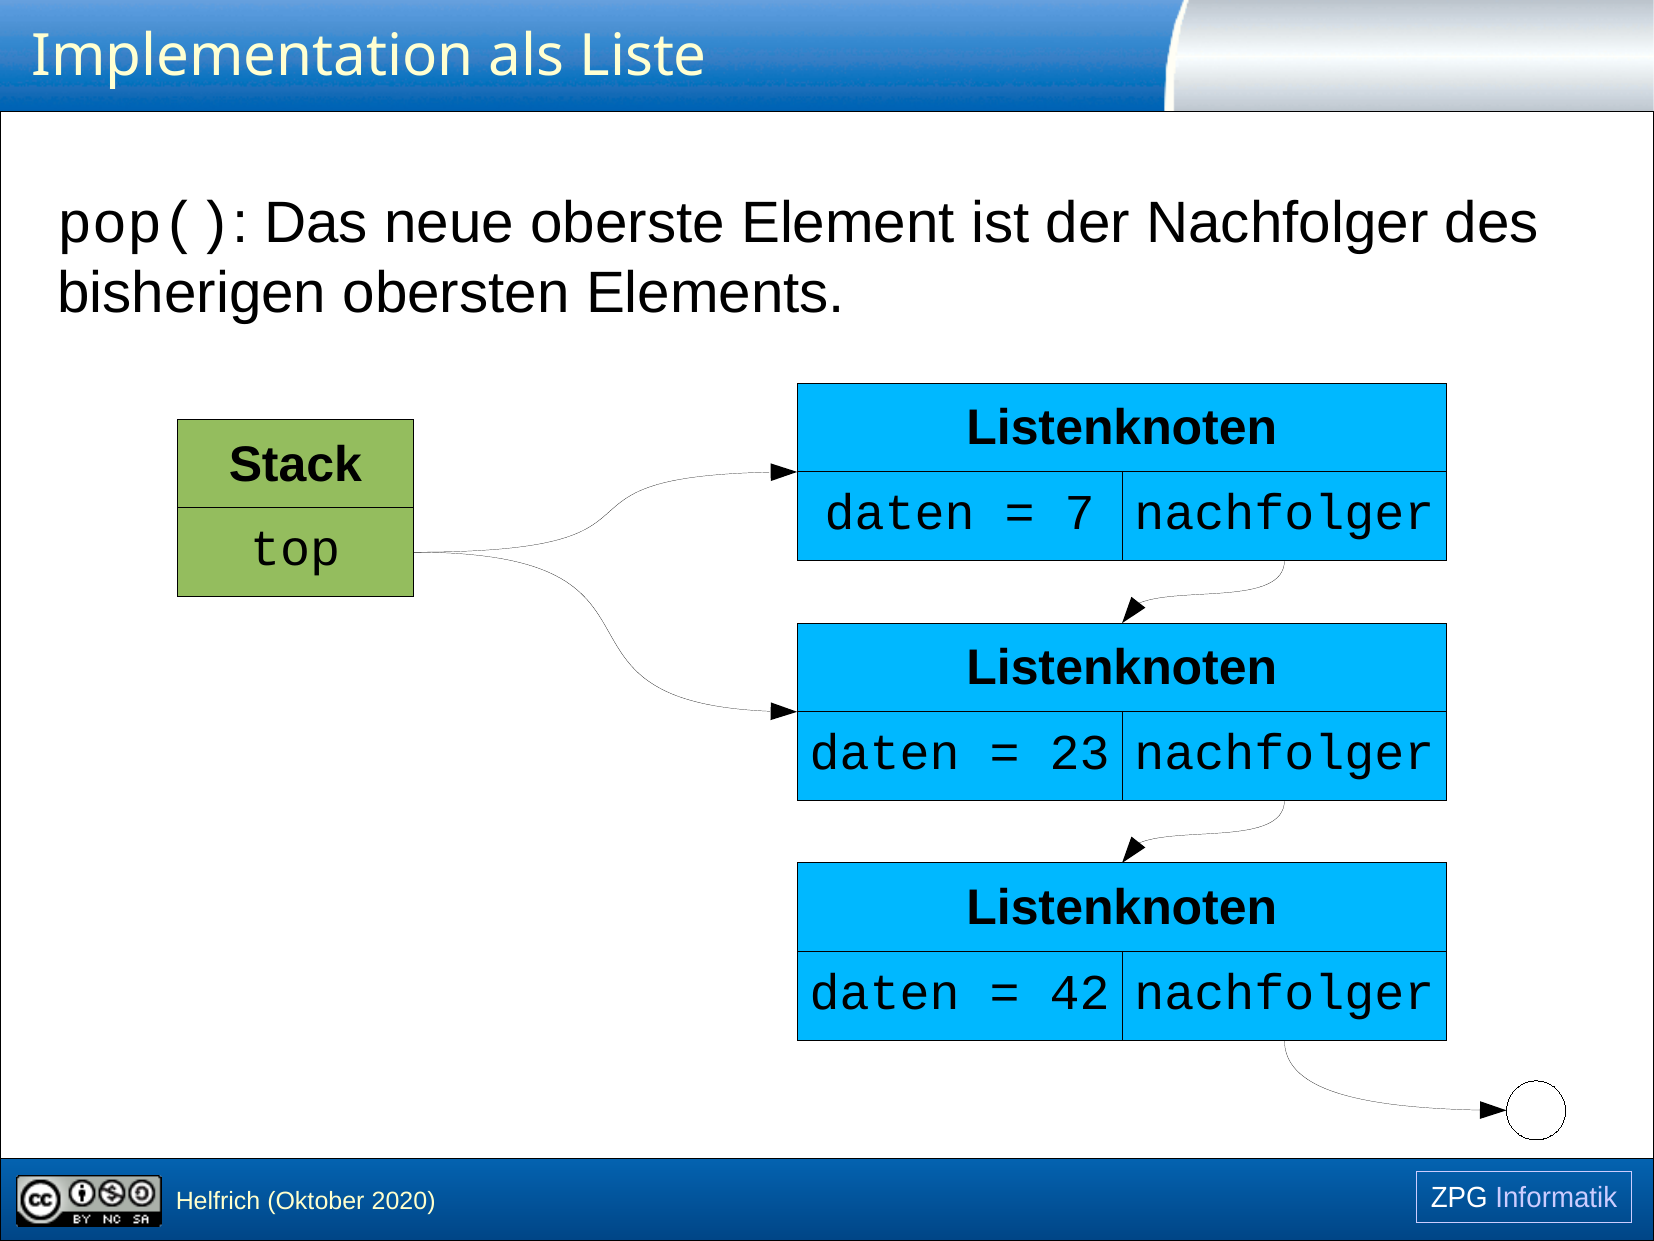

# Implementation als Liste
pop(): Das neue oberste Element ist der Nachfolger des bisherigen obersten Elements.
Listenknoten
daten = 7
nachfolger
Stack
top
Listenknoten
daten = 23
nachfolger
Listenknoten
daten = 42
nachfolger